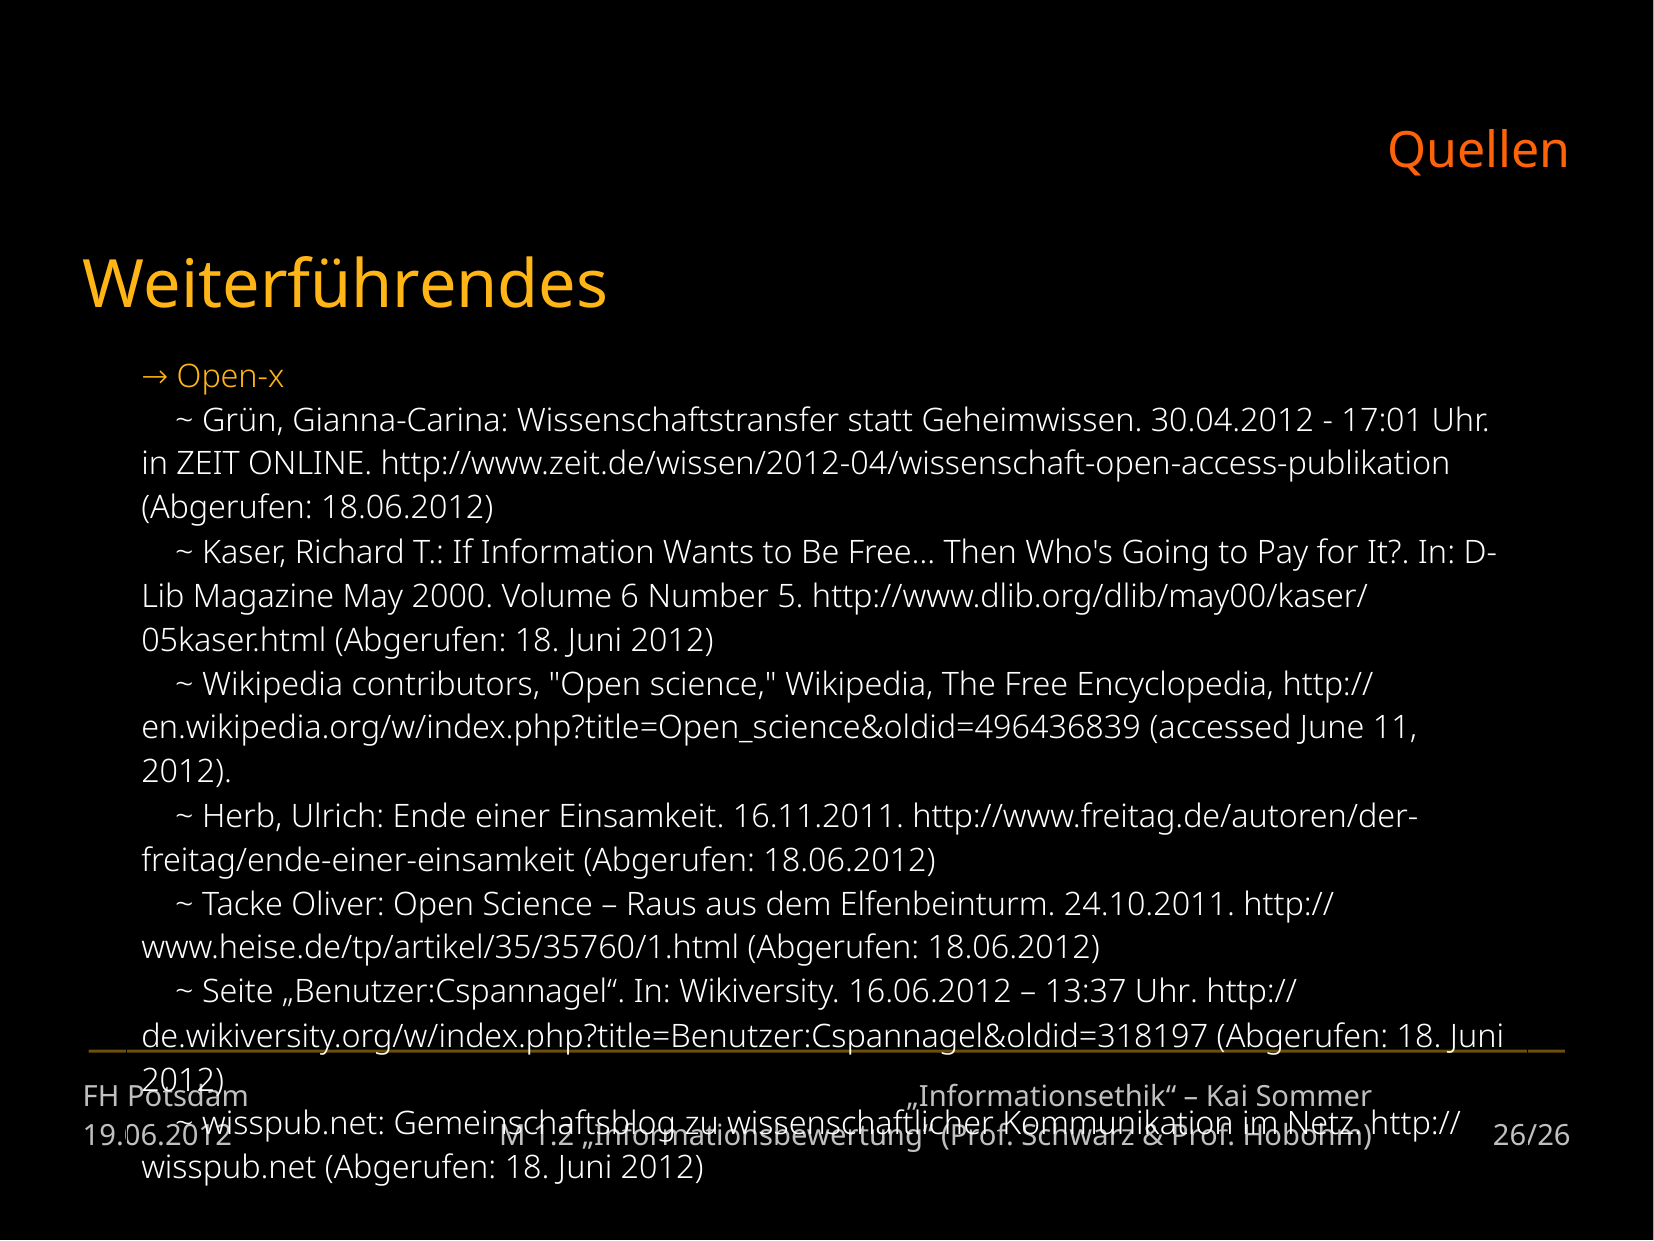

# Quellen
Weiterführendes
→ Open-x
 ~ Grün, Gianna-Carina: Wissenschaftstransfer statt Geheimwissen. 30.04.2012 - 17:01 Uhr. in ZEIT ONLINE. http://www.zeit.de/wissen/2012-04/wissenschaft-open-access-publikation (Abgerufen: 18.06.2012)
 ~ Kaser, Richard T.: If Information Wants to Be Free… Then Who's Going to Pay for It?. In: D-Lib Magazine May 2000. Volume 6 Number 5. http://www.dlib.org/dlib/may00/kaser/05kaser.html (Abgerufen: 18. Juni 2012)
 ~ Wikipedia contributors, "Open science," Wikipedia, The Free Encyclopedia, http://en.wikipedia.org/w/index.php?title=Open_science&oldid=496436839 (accessed June 11, 2012).
 ~ Herb, Ulrich: Ende einer Einsamkeit. 16.11.2011. http://www.freitag.de/autoren/der-freitag/ende-einer-einsamkeit (Abgerufen: 18.06.2012)
 ~ Tacke Oliver: Open Science – Raus aus dem Elfenbeinturm. 24.10.2011. http://www.heise.de/tp/artikel/35/35760/1.html (Abgerufen: 18.06.2012)
 ~ Seite „Benutzer:Cspannagel“. In: Wikiversity. 16.06.2012 – 13:37 Uhr‎. http://de.wikiversity.org/w/index.php?title=Benutzer:Cspannagel&oldid=318197 (Abgerufen: 18. Juni 2012)
 ~ wisspub.net: Gemeinschaftsblog zu wissenschaftlicher Kommunikation im Netz. http://wisspub.net (Abgerufen: 18. Juni 2012)
26